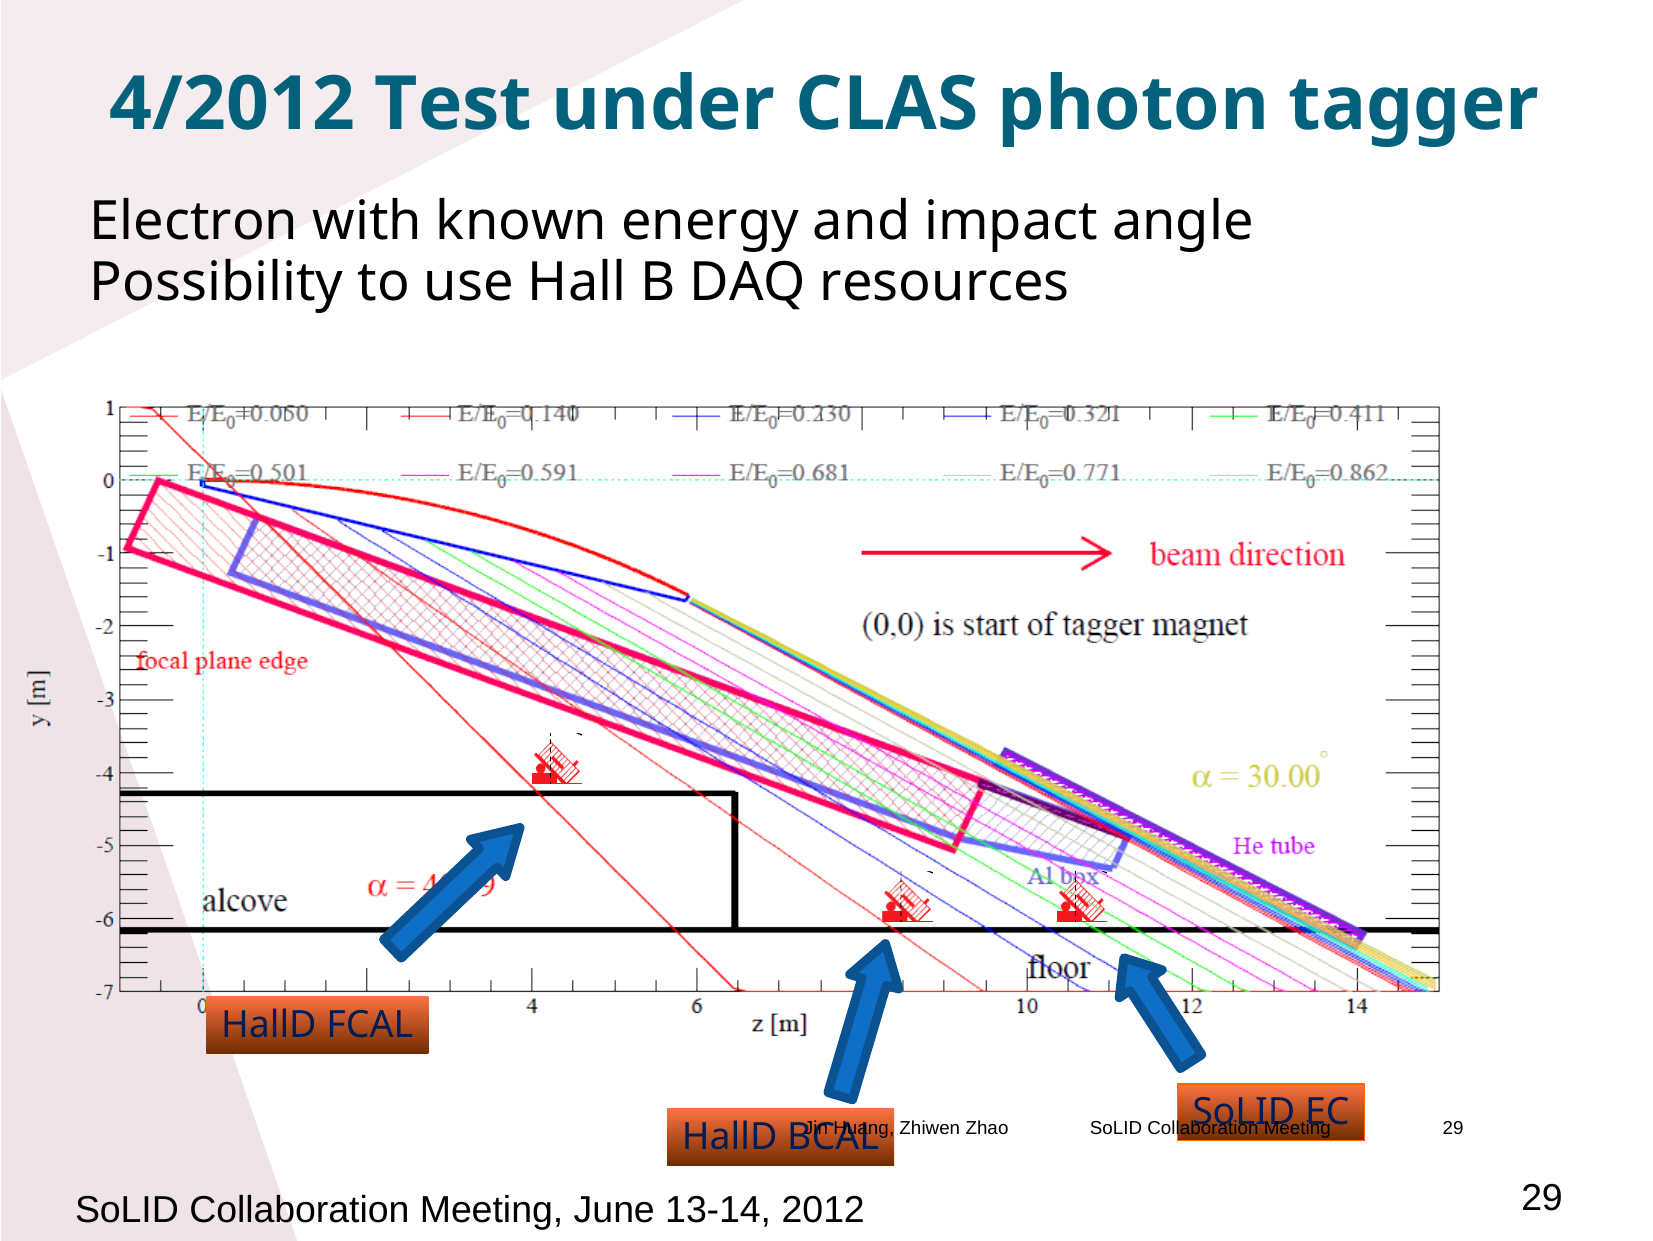

# 4/2012 Test under CLAS photon tagger
Electron with known energy and impact angle
Possibility to use Hall B DAQ resources
HallD FCAL
SoLID EC
HallD BCAL
Jin Huang, Zhiwen Zhao
SoLID Collaboration Meeting
29